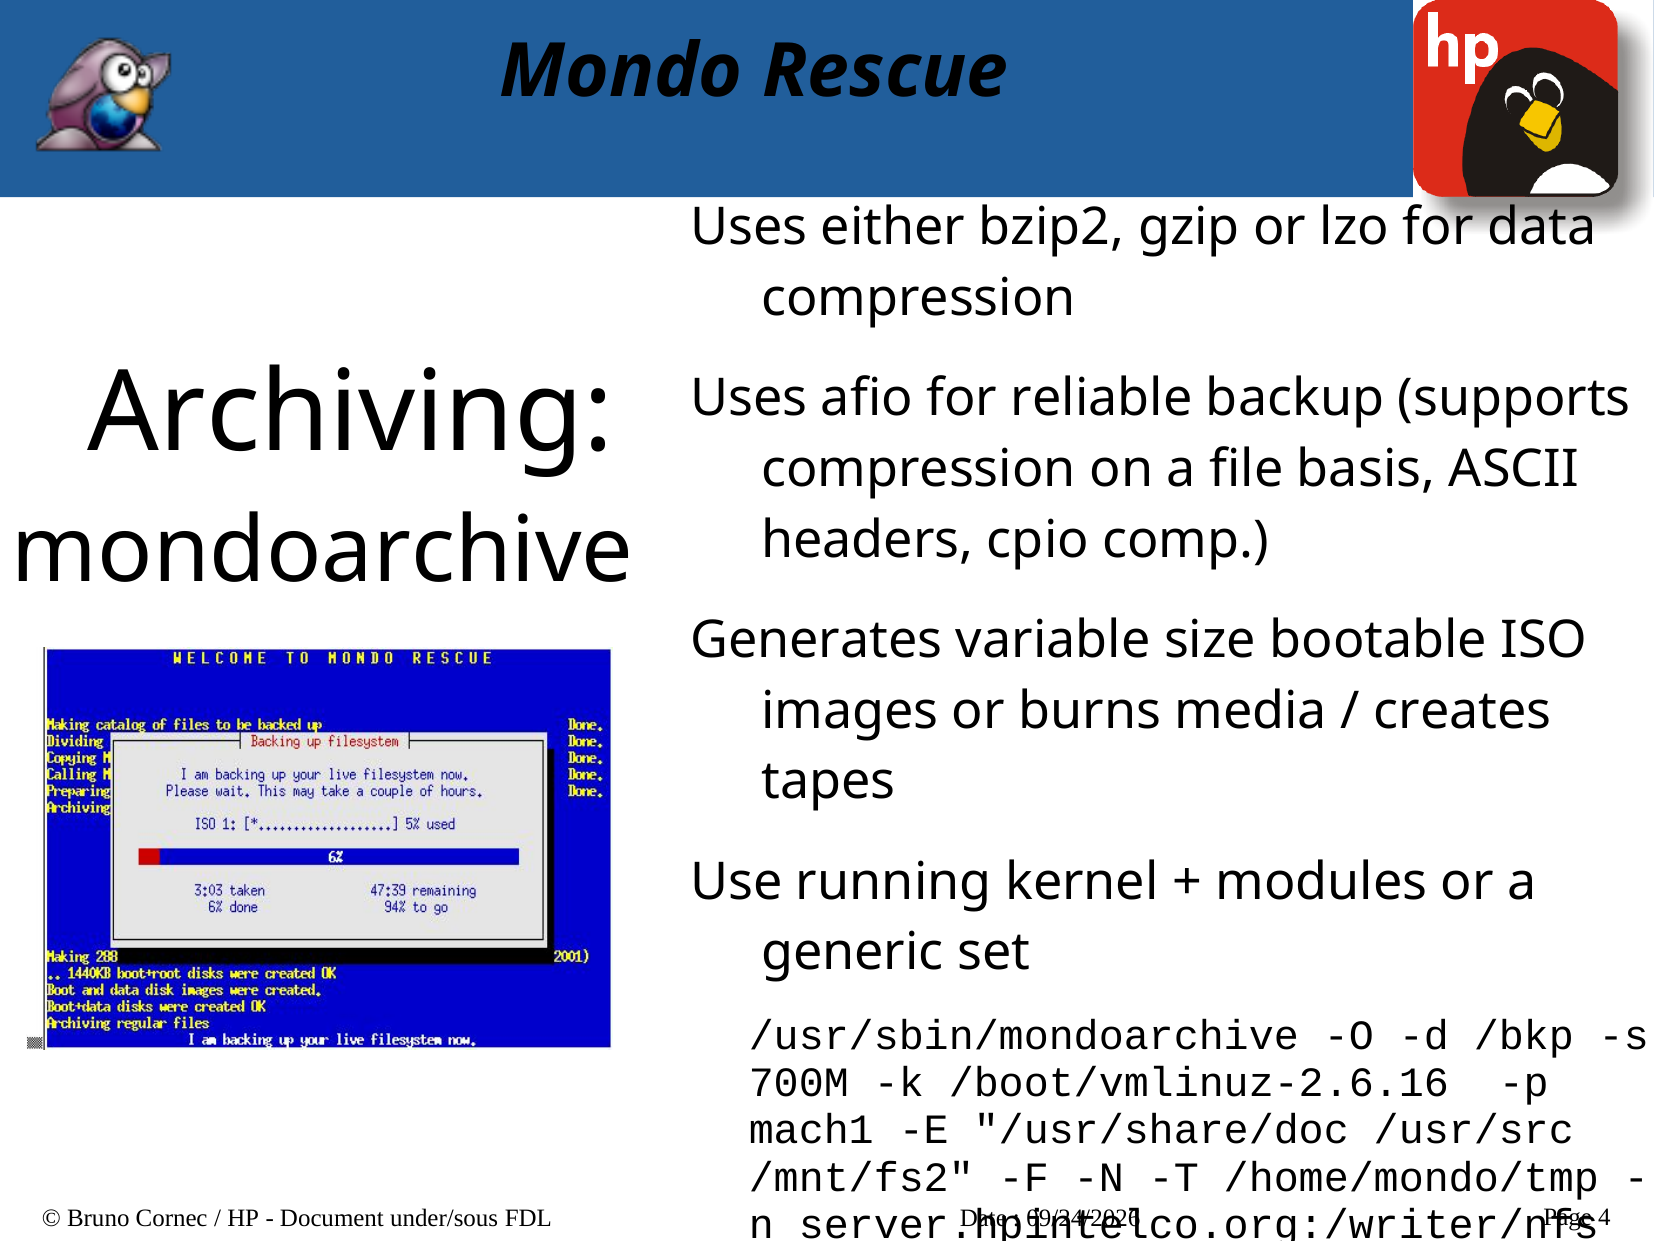

# Uses either bzip2, gzip or lzo for data compression
Uses afio for reliable backup (supports compression on a file basis, ASCII headers, cpio comp.)
Generates variable size bootable ISO images or burns media / creates tapes
Use running kernel + modules or a generic set
/usr/sbin/mondoarchive -O -d /bkp -s 700M -k /boot/vmlinuz-2.6.16 -p mach1 -E "/usr/share/doc /usr/src /mnt/fs2" -F -N -T /home/mondo/tmp -n server.hpintelco.org:/writer/nfs
Archiving:
mondoarchive